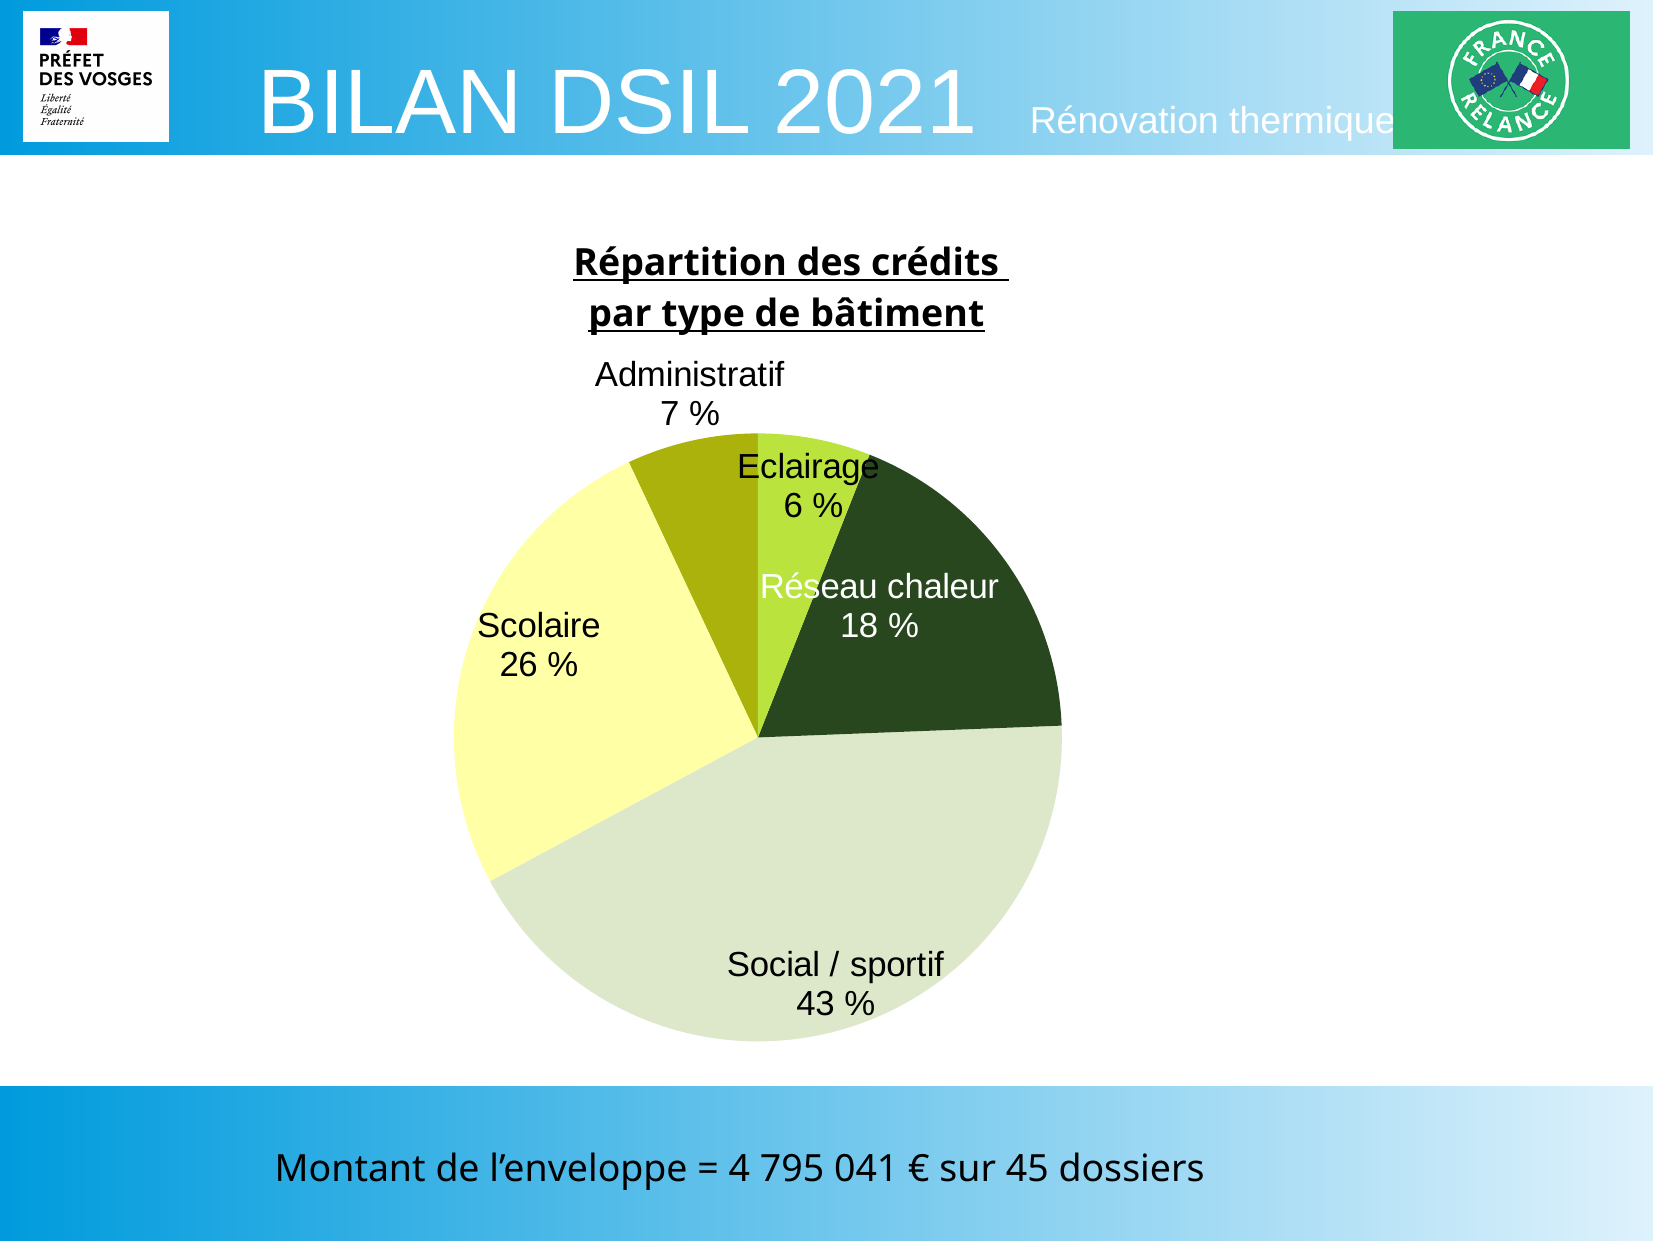

# BILAN DSIL 2021 Rénovation thermique
Répartition des crédits
par type de bâtiment
Montant de l’enveloppe = 4 795 041 € sur 45 dossiers